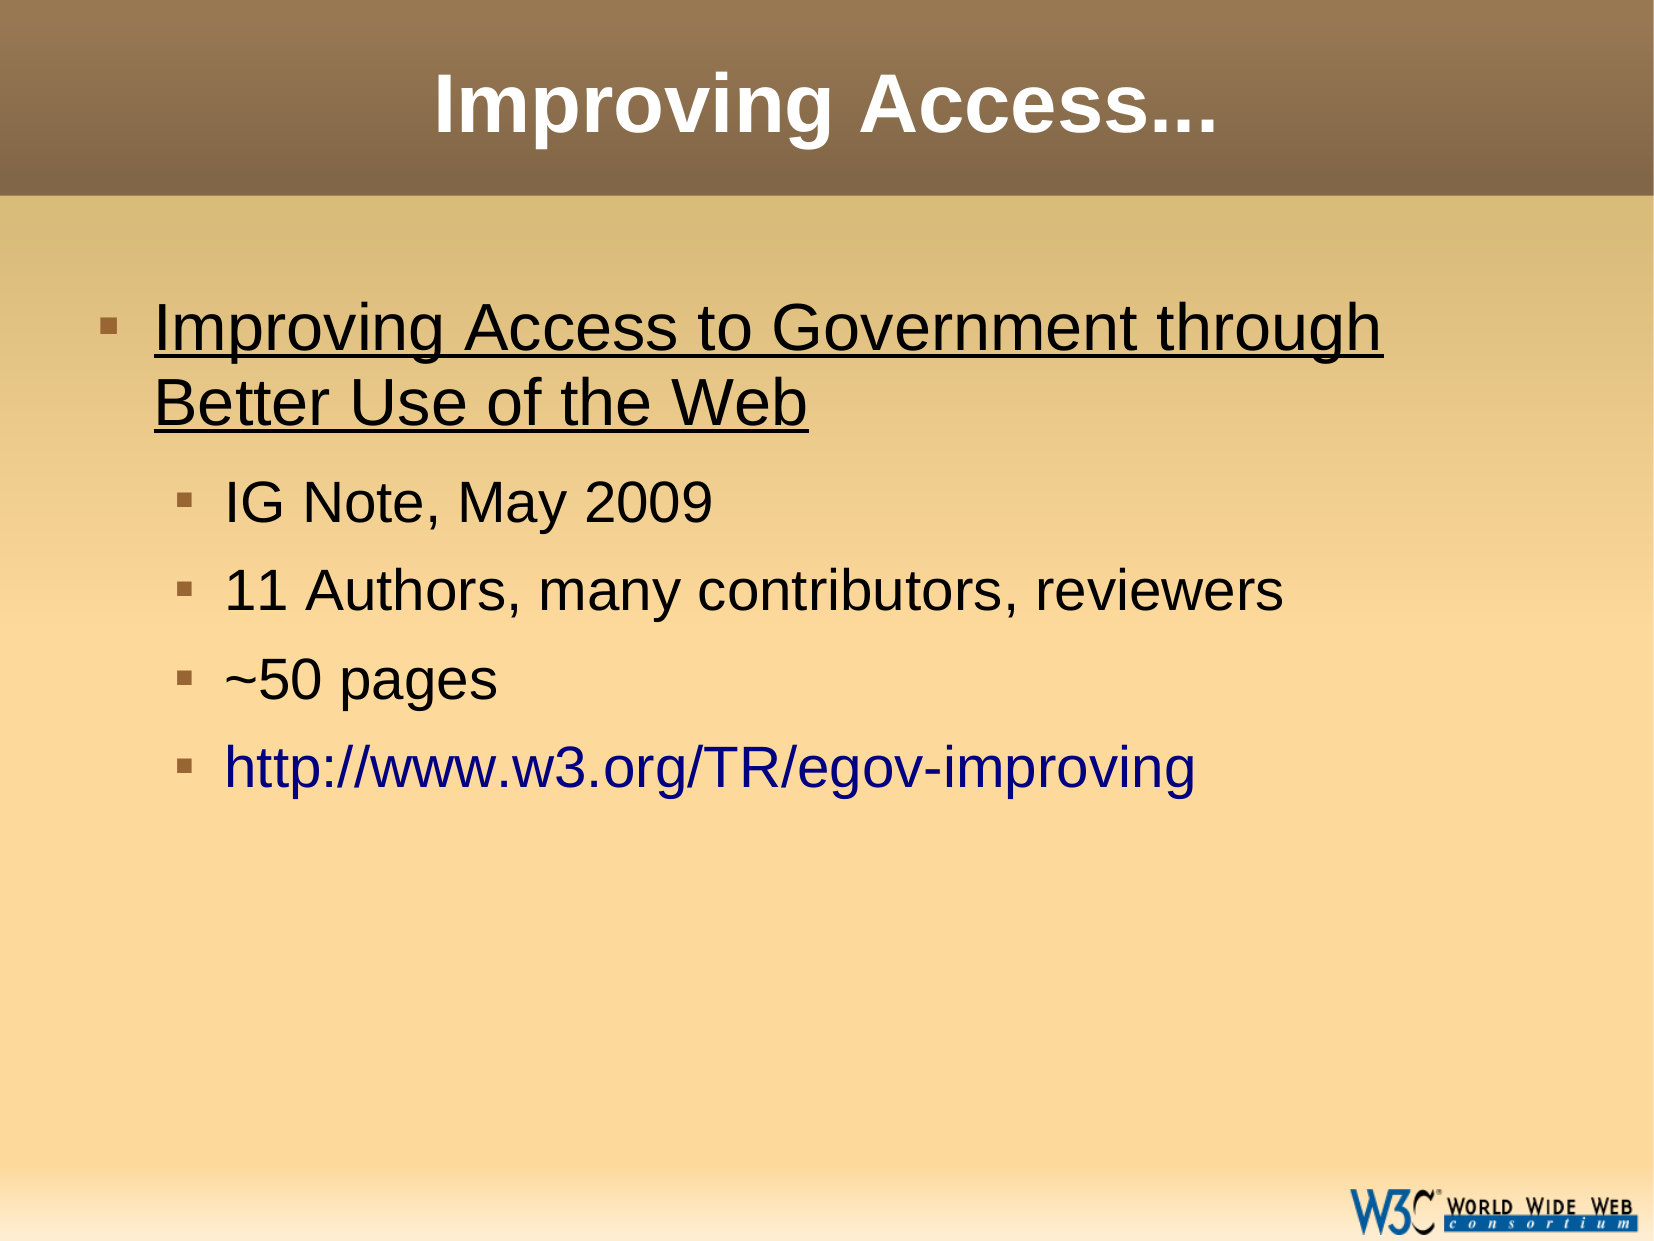

# Improving Access...
Improving Access to Government through Better Use of the Web
IG Note, May 2009
11 Authors, many contributors, reviewers
~50 pages
http://www.w3.org/TR/egov-improving